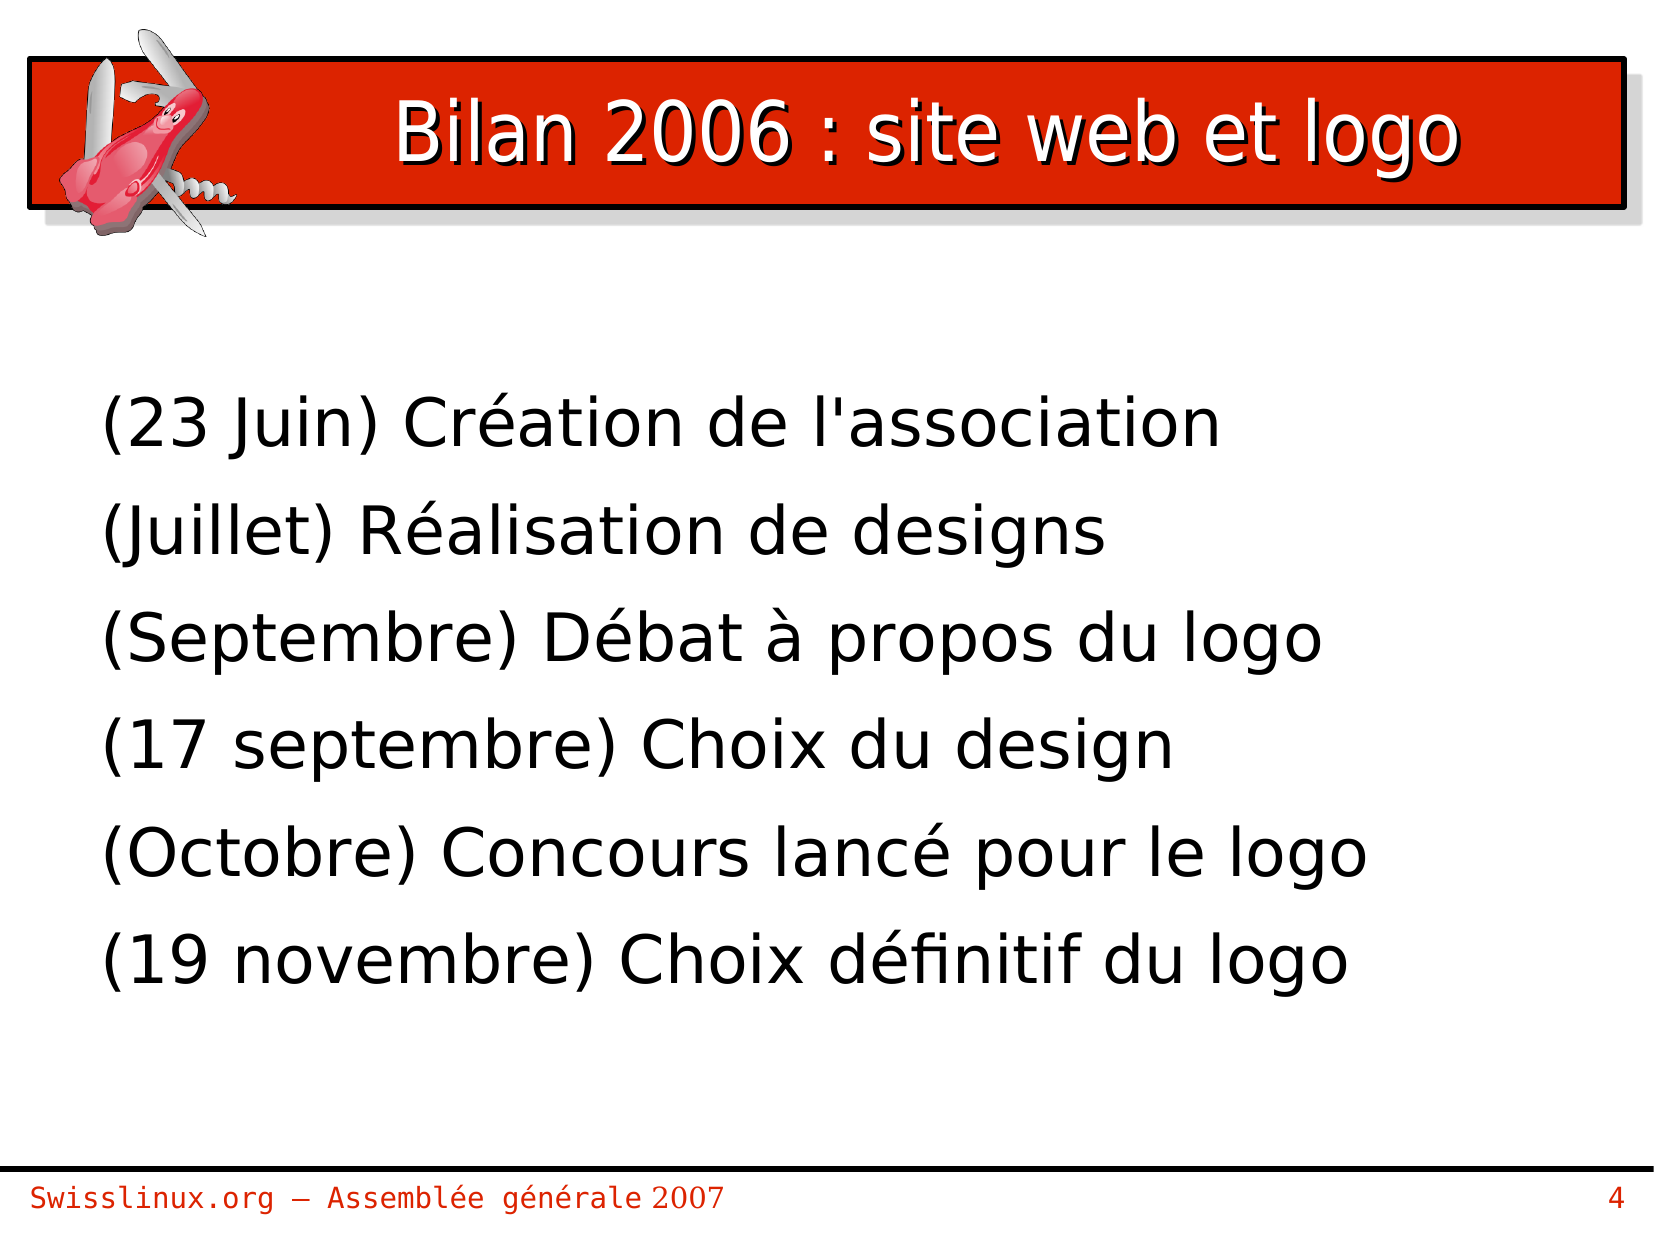

# Bilan 2006 : site web et logo
(23 Juin) Création de l'association
(Juillet) Réalisation de designs
(Septembre) Débat à propos du logo
(17 septembre) Choix du design
(Octobre) Concours lancé pour le logo
(19 novembre) Choix définitif du logo
26 Janvier 2007
4